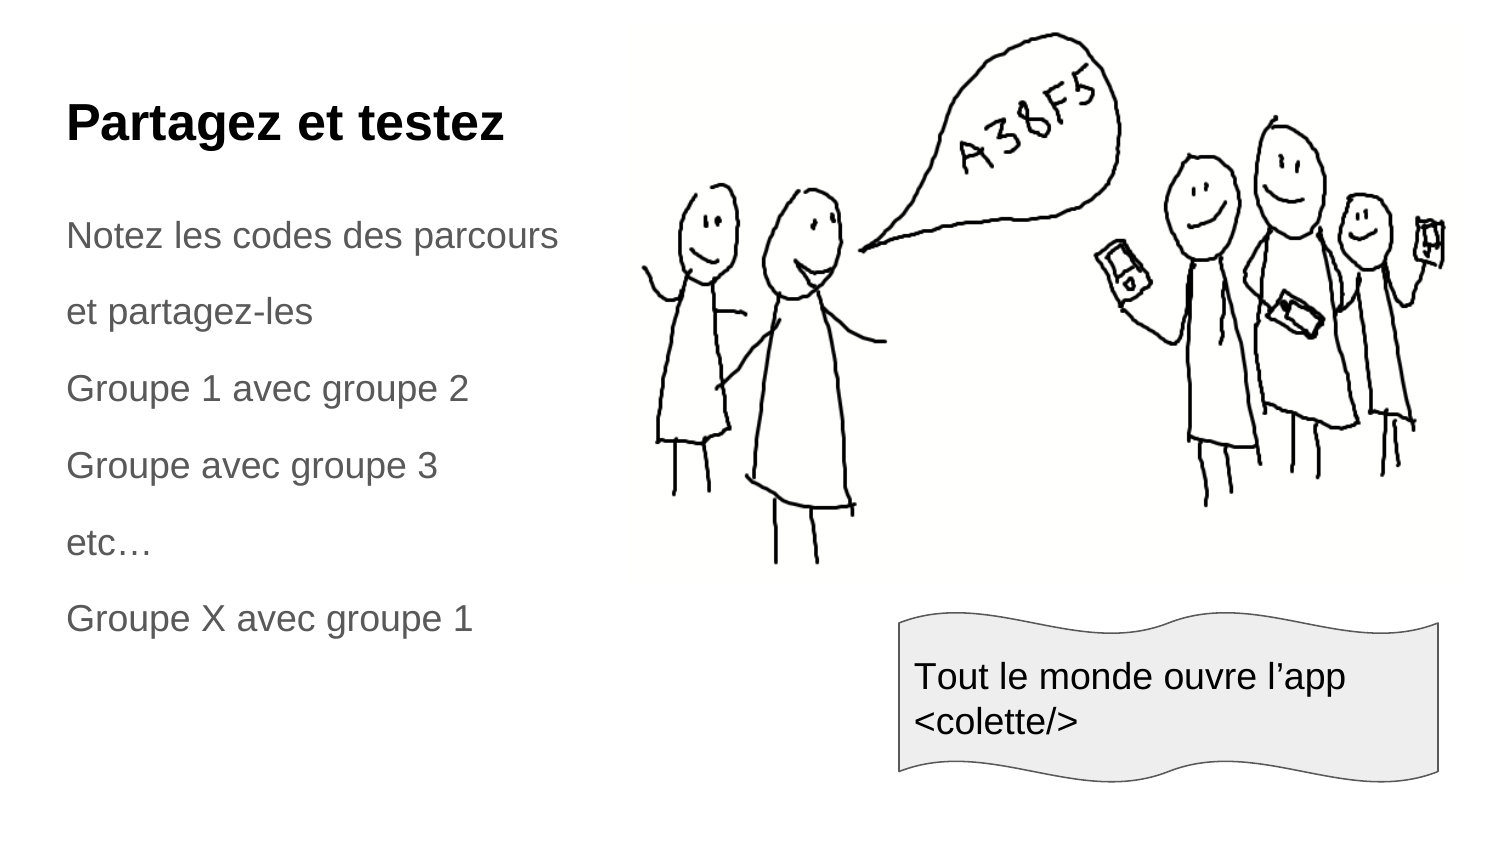

# Partagez et testez
Notez les codes des parcours
et partagez-les
Groupe 1 avec groupe 2
Groupe avec groupe 3
etc…
Groupe X avec groupe 1
Tout le monde ouvre l’app <colette/>